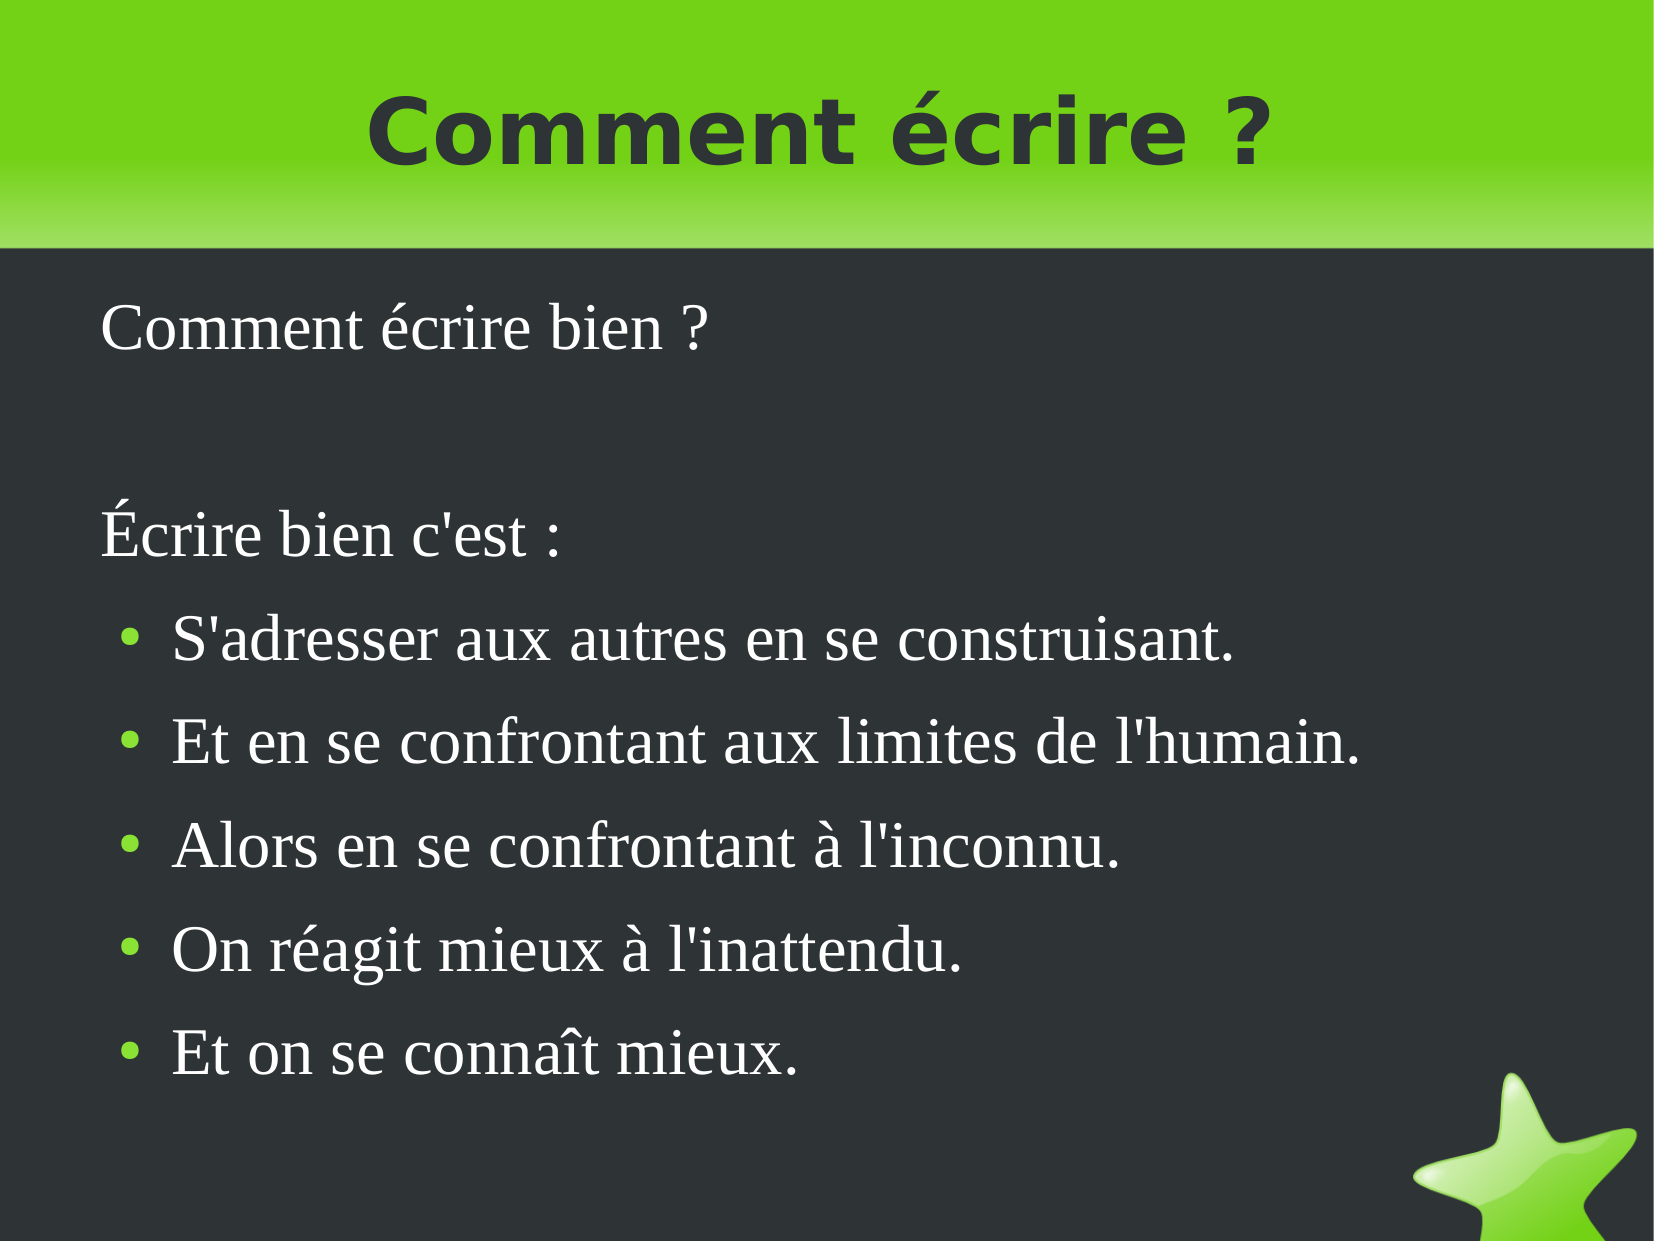

# Comment écrire ?
Comment écrire bien ?
Écrire bien c'est :
S'adresser aux autres en se construisant.
Et en se confrontant aux limites de l'humain.
Alors en se confrontant à l'inconnu.
On réagit mieux à l'inattendu.
Et on se connaît mieux.